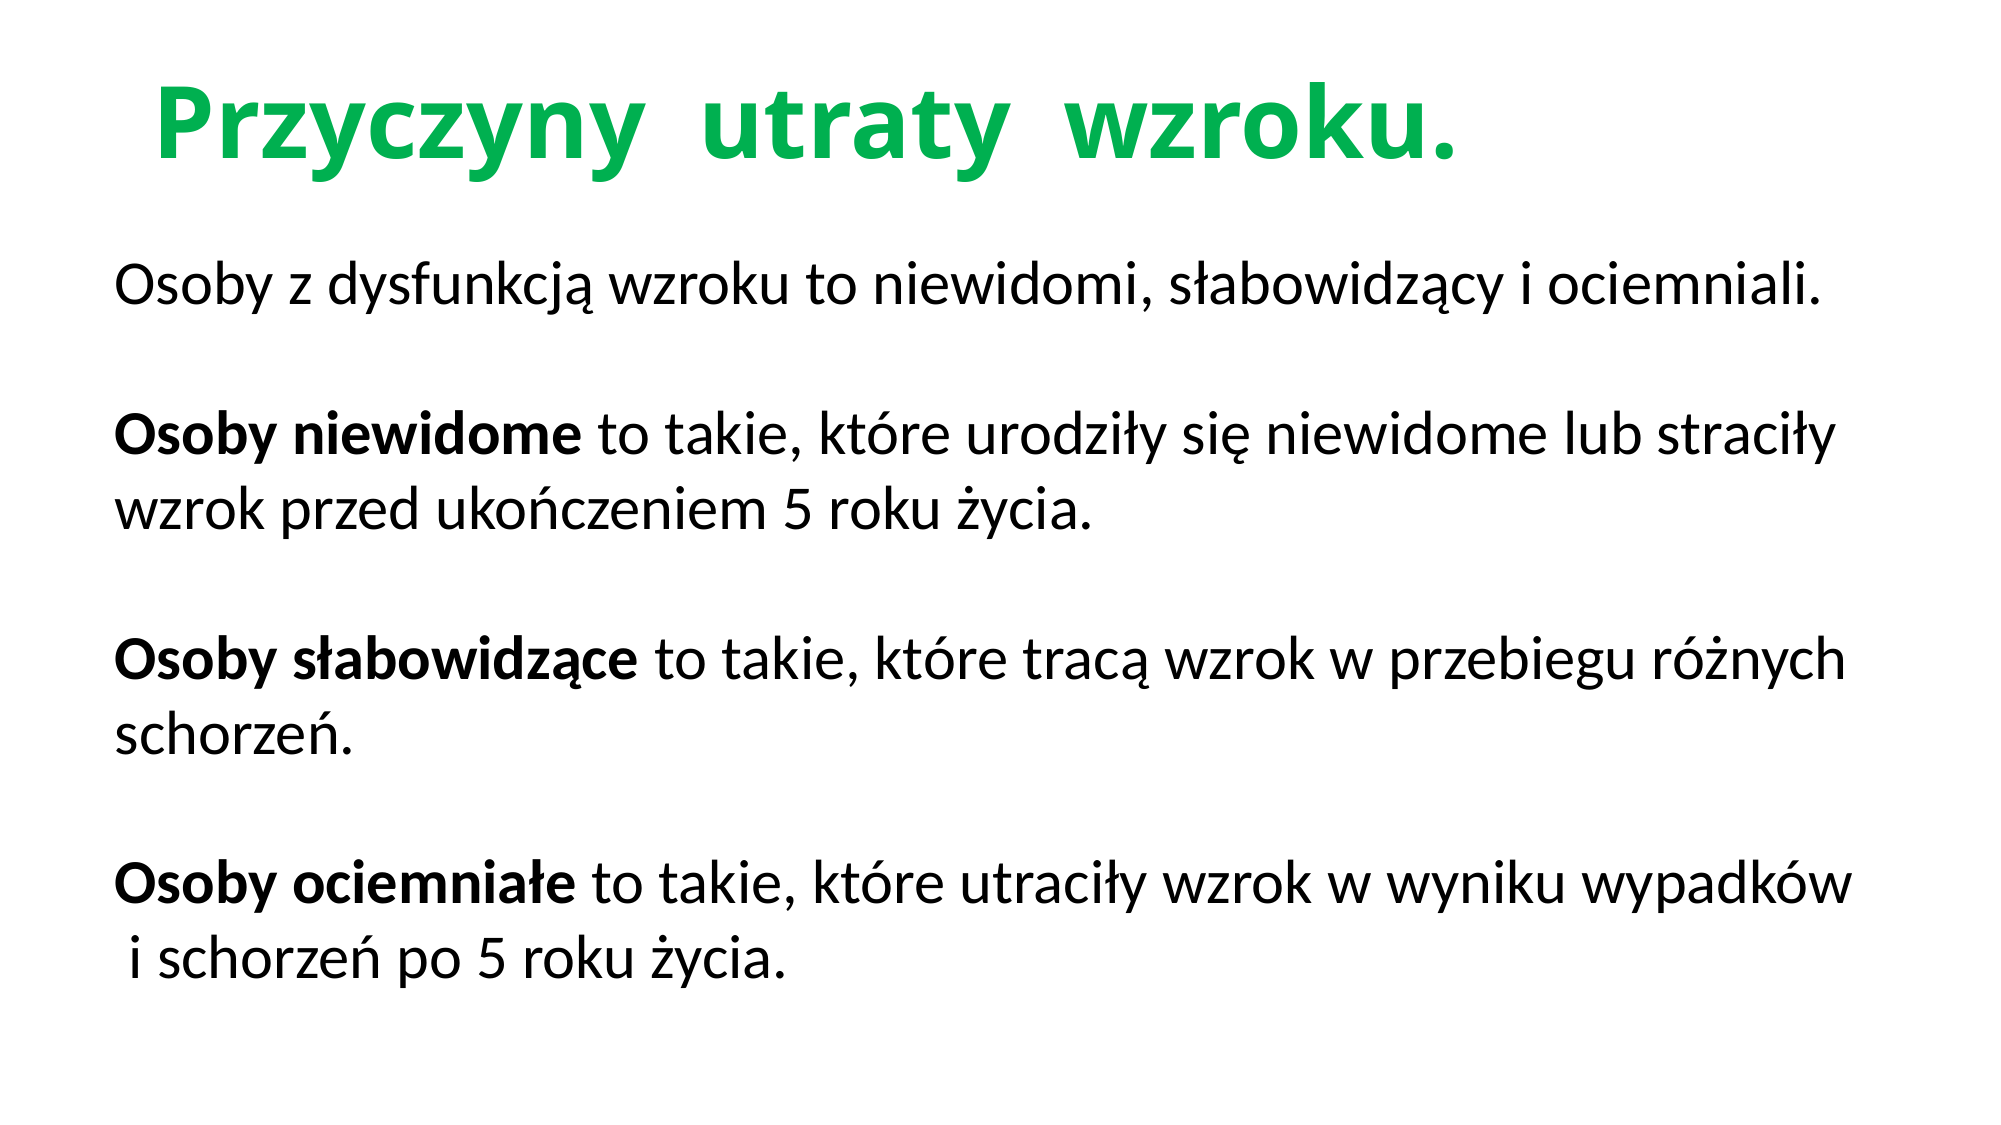

# Przyczyny utraty wzroku.
Osoby z dysfunkcją wzroku to niewidomi, słabowidzący i ociemniali.
Osoby niewidome to takie, które urodziły się niewidome lub straciły wzrok przed ukończeniem 5 roku życia.
Osoby słabowidzące to takie, które tracą wzrok w przebiegu różnych schorzeń.
Osoby ociemniałe to takie, które utraciły wzrok w wyniku wypadków
 i schorzeń po 5 roku życia.